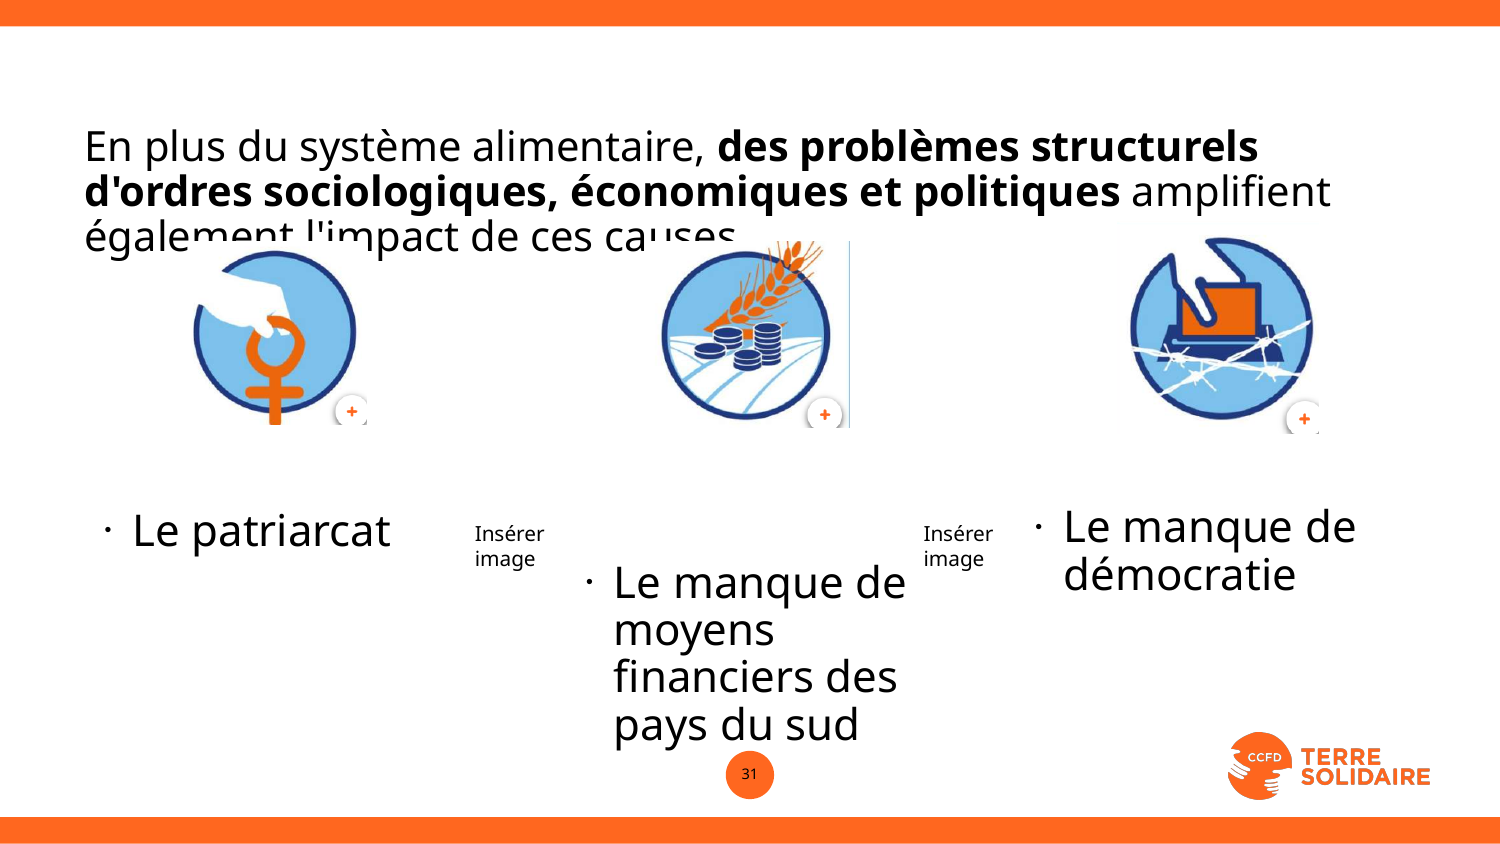

# En plus du système alimentaire, des problèmes structurels d'ordres sociologiques, économiques et politiques amplifient également l'impact de ces causes...
Le manque de démocratie
Le patriarcat
Le manque de moyens financiers des pays du sud